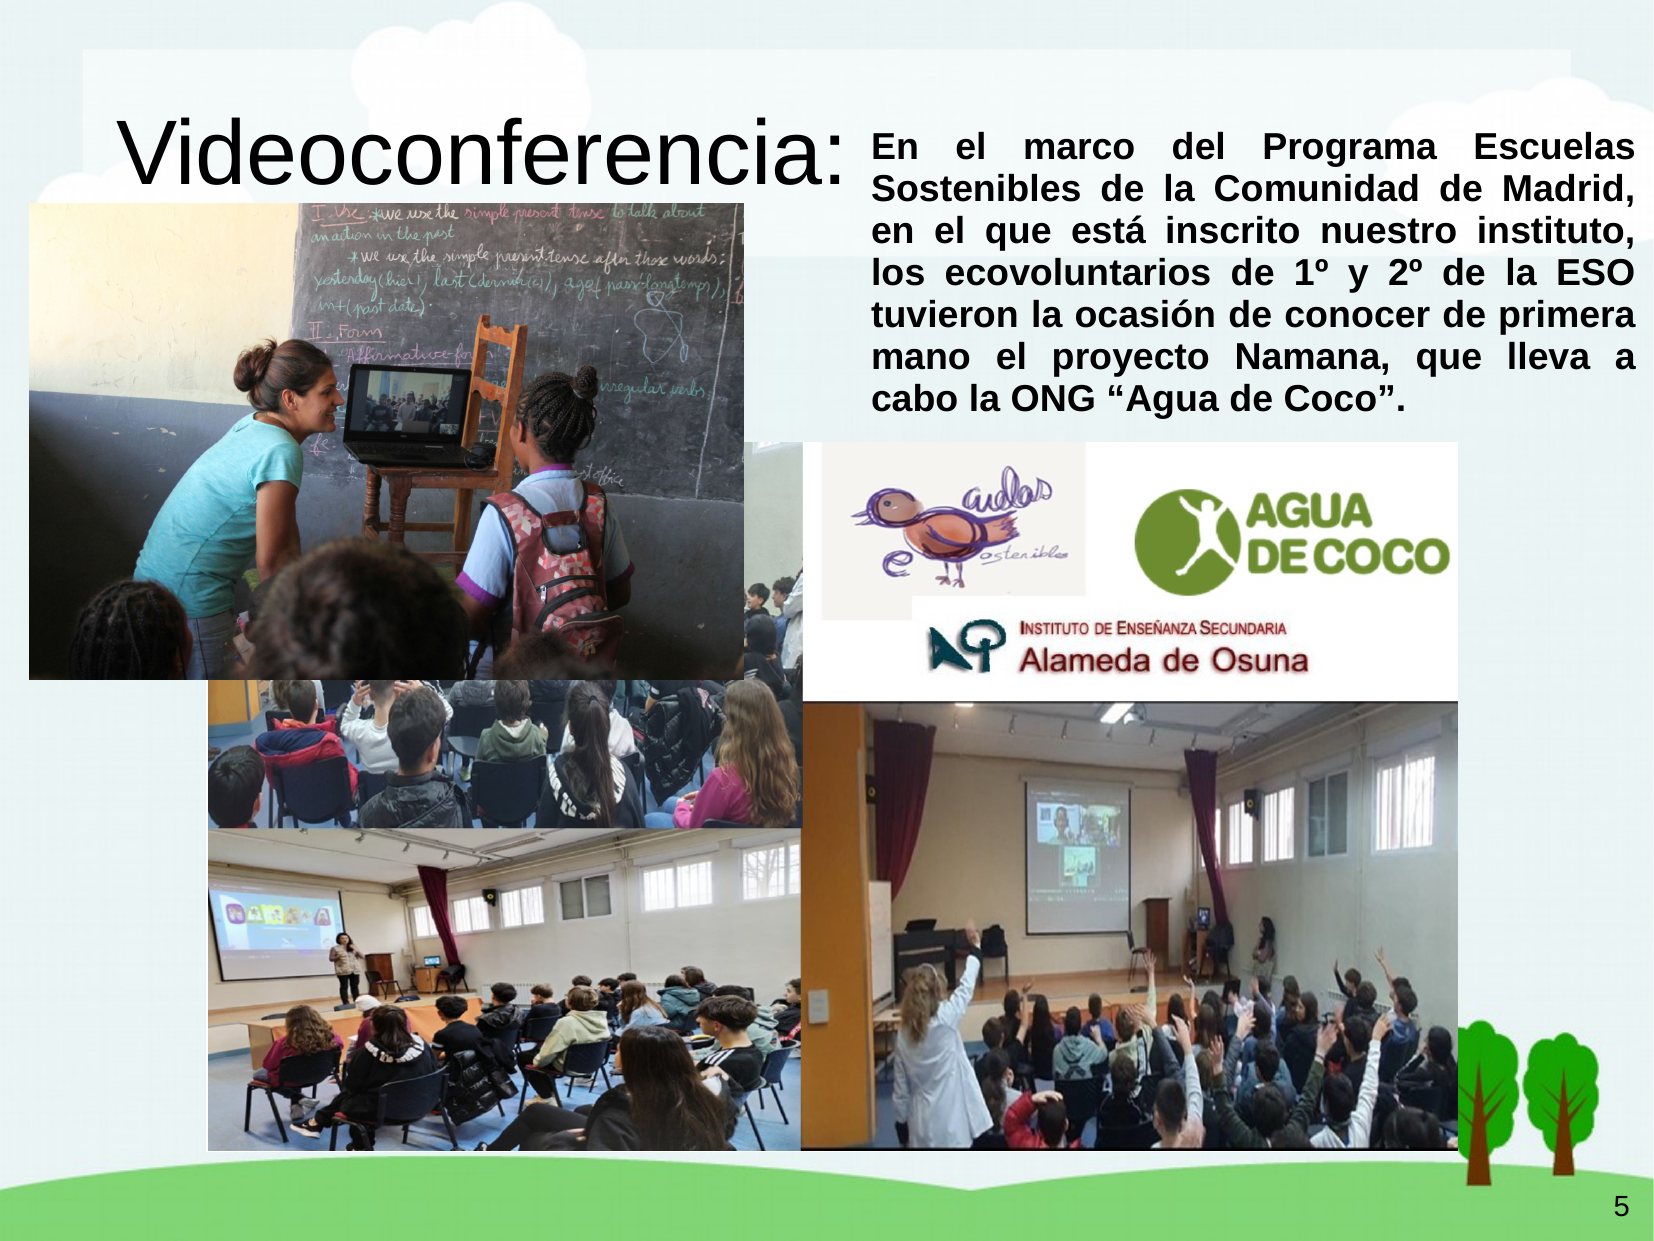

# Videoconferencia:
En el marco del Programa Escuelas Sostenibles de la Comunidad de Madrid, en el que está inscrito nuestro instituto, los ecovoluntarios de 1º y 2º de la ESO tuvieron la ocasión de conocer de primera mano el proyecto Namana, que lleva a cabo la ONG “Agua de Coco”.
5